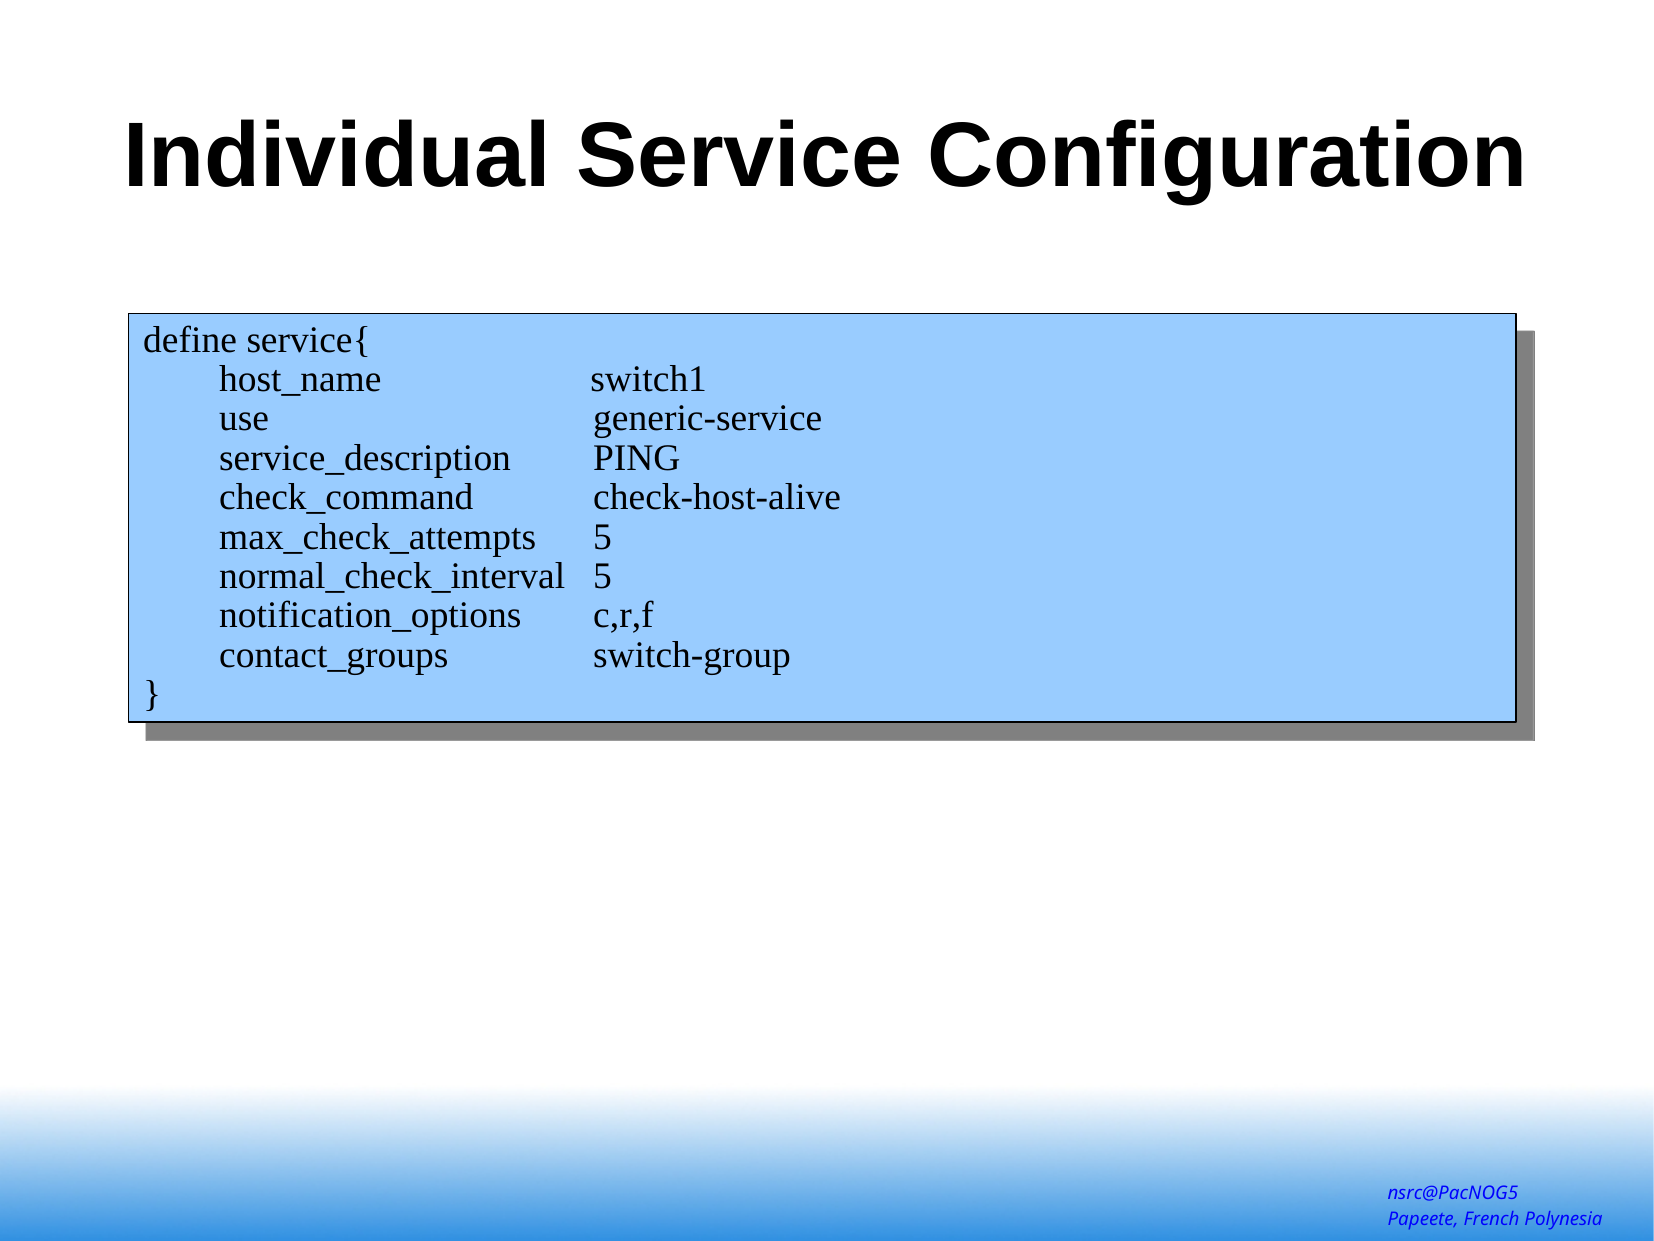

# Individual Service Configuration
define service{
 host_name switch1
 use 	generic-service
 service_description 	PING
 check_command 	check-host-alive
 max_check_attempts 	5
 normal_check_interval 	5
 notification_options 	c,r,f
 contact_groups 	switch-group
}